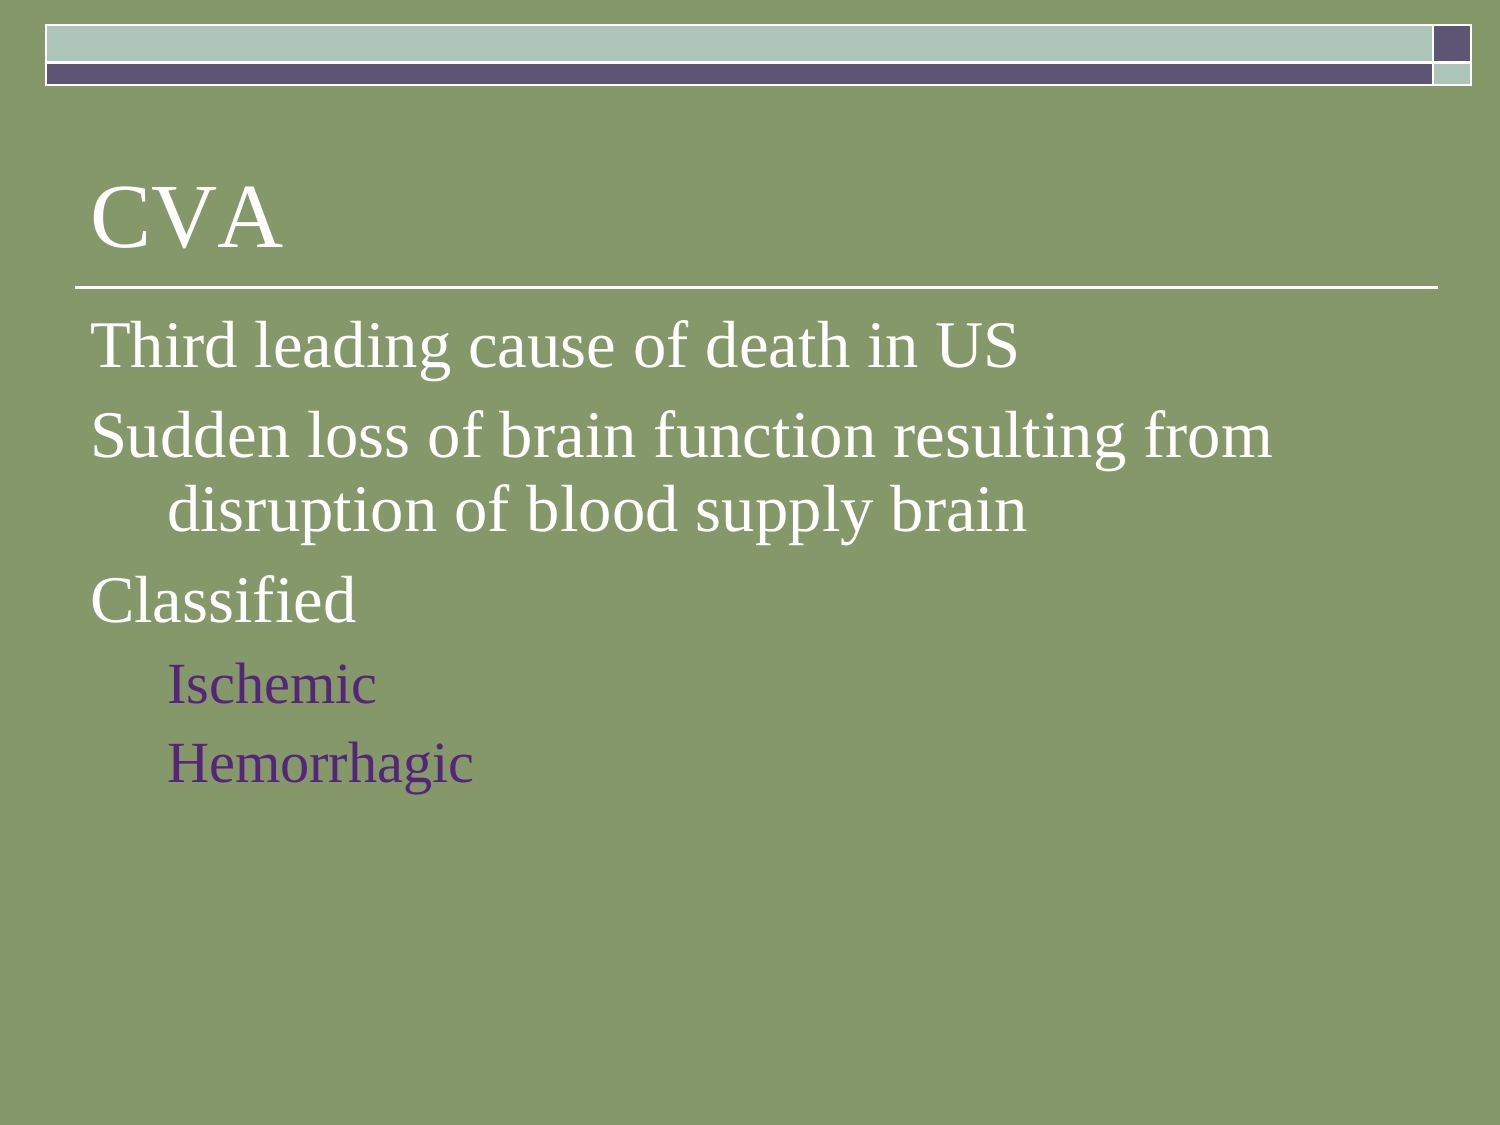

# CVA
Third leading cause of death in US
Sudden loss of brain function resulting from disruption of blood supply brain
Classified
Ischemic
Hemorrhagic